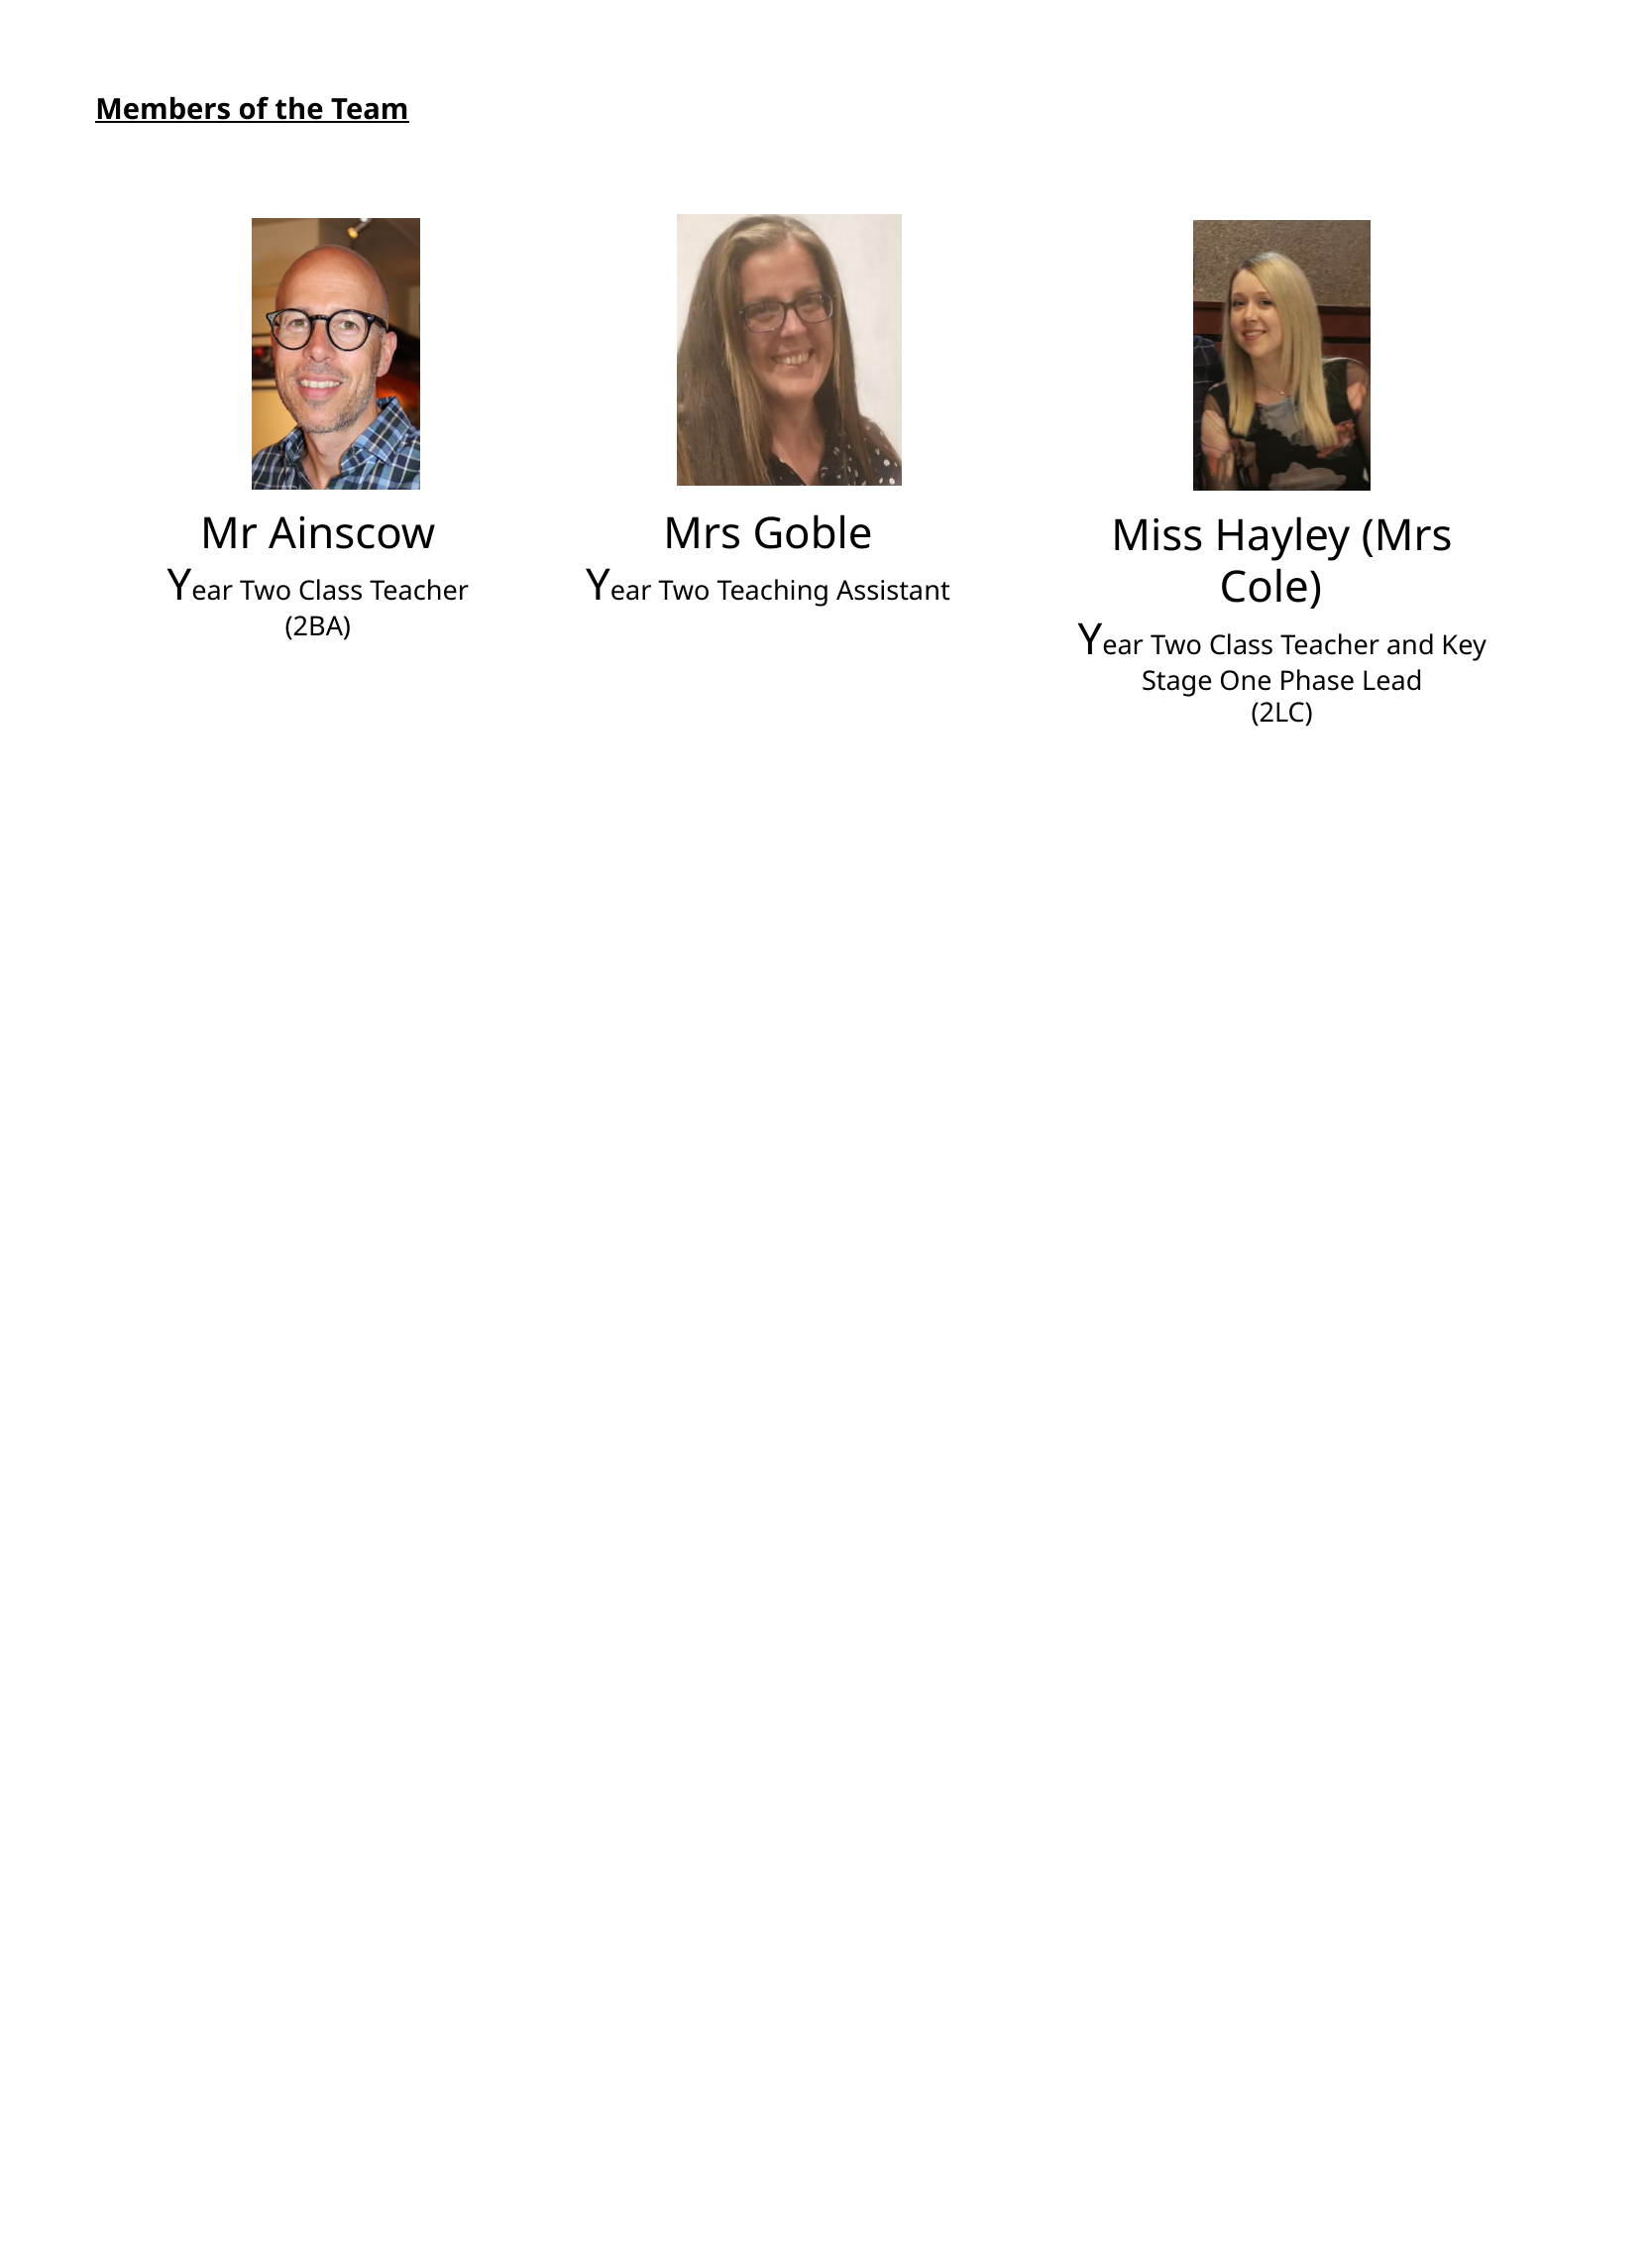

Members of the Team
Mr Ainscow
Year Two Class  Teacher
(2BA)
Mrs Goble
Year Two Teaching  Assistant
Miss Hayley  (Mrs Cole)
Year Two Class Teacher  and Key Stage One  Phase Lead
(2LC)